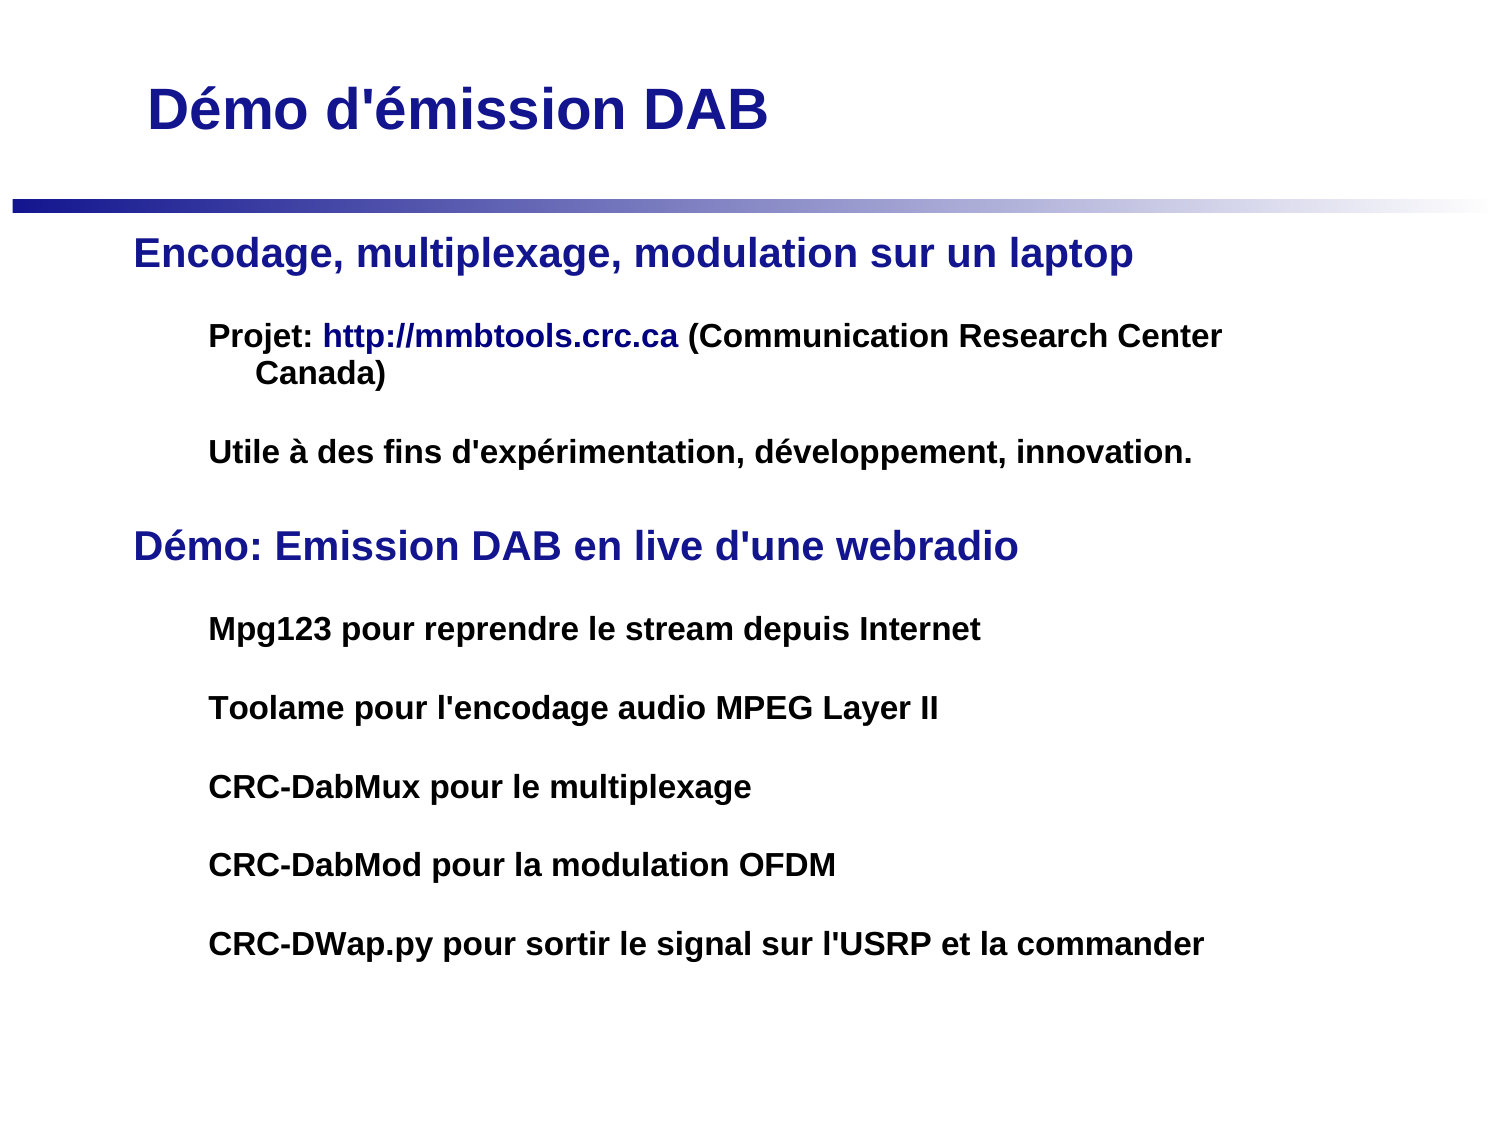

# Démo d'émission DAB
Encodage, multiplexage, modulation sur un laptop
Projet: http://mmbtools.crc.ca (Communication Research Center Canada)
Utile à des fins d'expérimentation, développement, innovation.
Démo: Emission DAB en live d'une webradio
Mpg123 pour reprendre le stream depuis Internet
Toolame pour l'encodage audio MPEG Layer II
CRC-DabMux pour le multiplexage
CRC-DabMod pour la modulation OFDM
CRC-DWap.py pour sortir le signal sur l'USRP et la commander